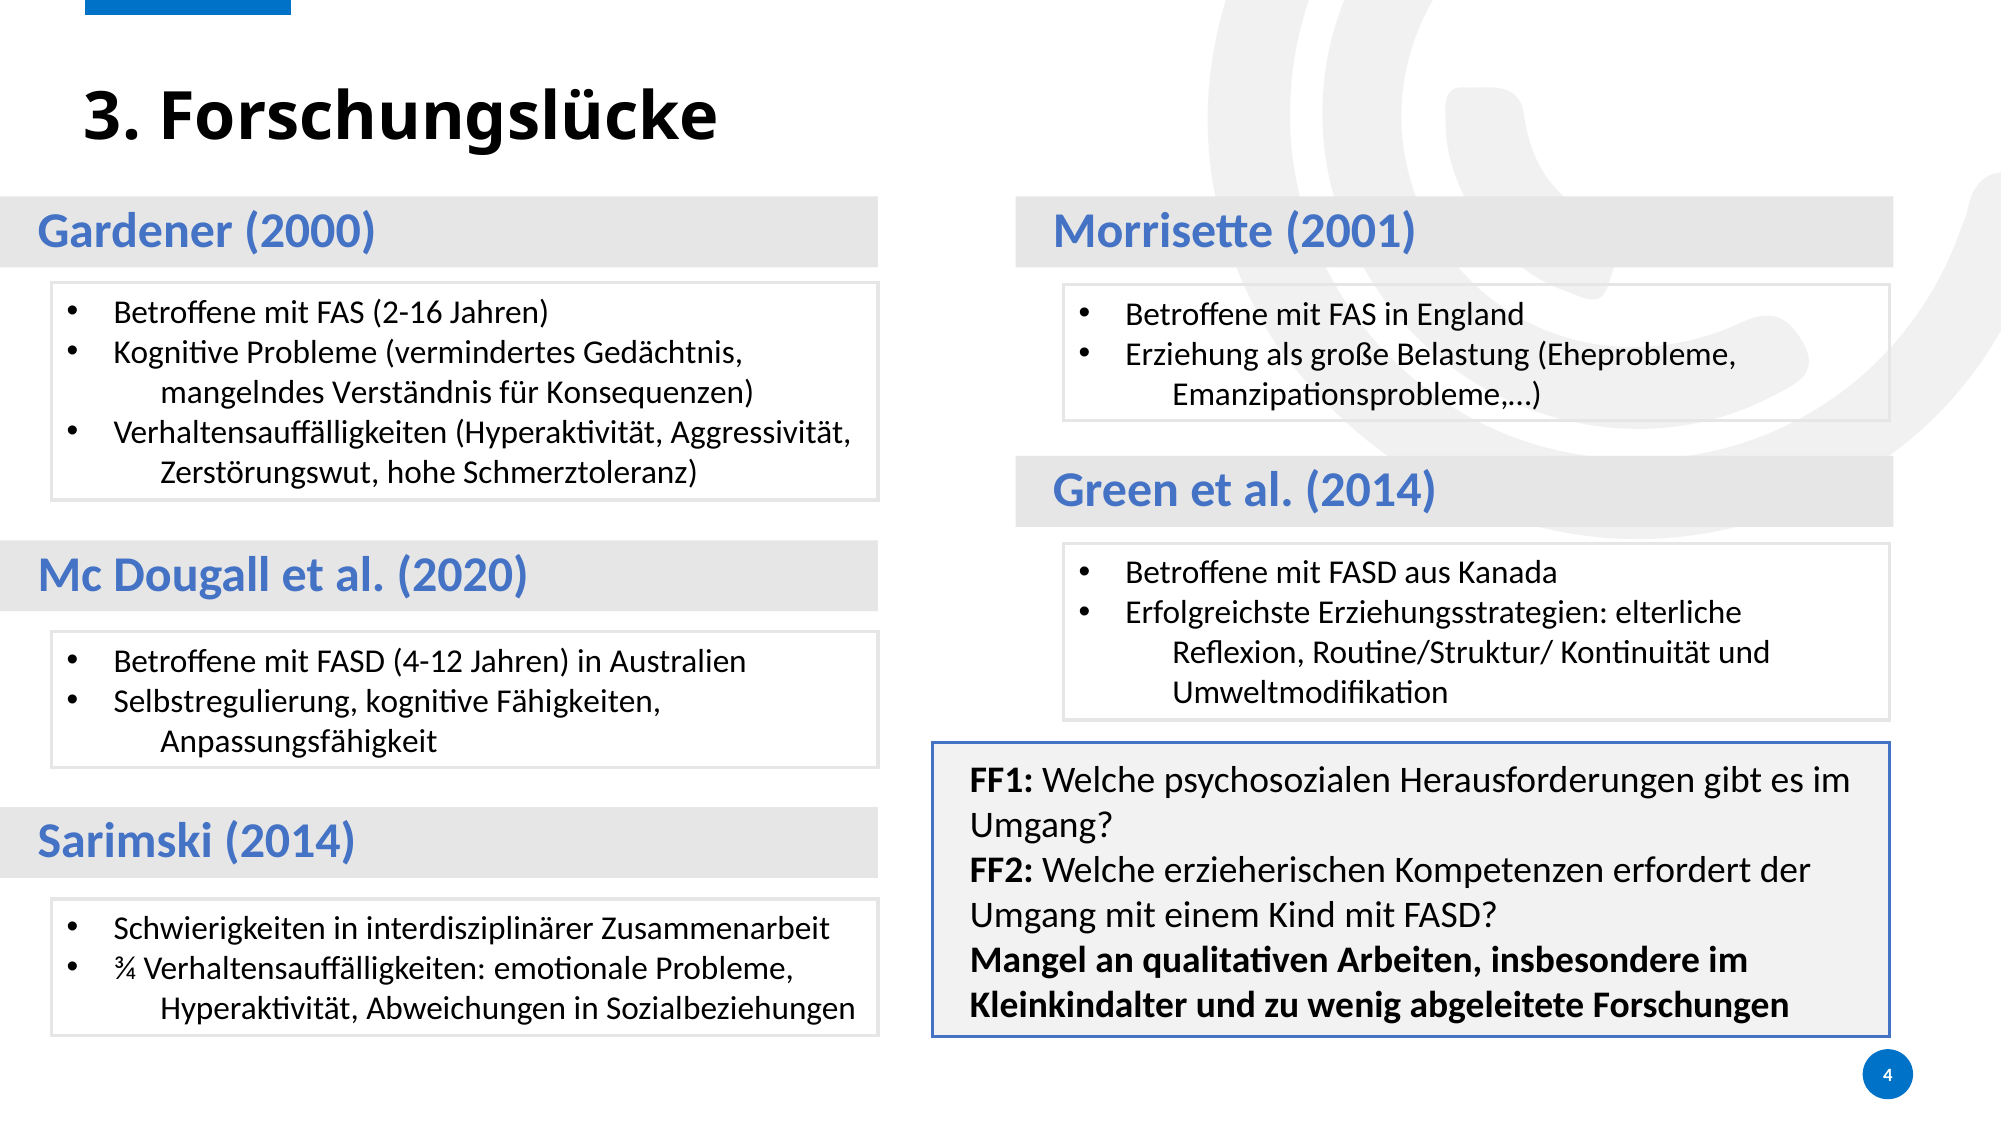

3. Forschungslücke
 Gardener (2000)
 Morrisette (2001)
Betroffene mit FAS (2-16 Jahren)
Kognitive Probleme (vermindertes Gedächtnis, mangelndes Verständnis für Konsequenzen)
Verhaltensauffälligkeiten (Hyperaktivität, Aggressivität, Zerstörungswut, hohe Schmerztoleranz)
Betroffene mit FAS in England
Erziehung als große Belastung (Eheprobleme, Emanzipationsprobleme,…)
 Green et al. (2014)
 Mc Dougall et al. (2020)
Betroffene mit FASD aus Kanada
Erfolgreichste Erziehungsstrategien: elterliche Reflexion, Routine/Struktur/ Kontinuität und Umweltmodifikation
Betroffene mit FASD (4-12 Jahren) in Australien
Selbstregulierung, kognitive Fähigkeiten, Anpassungsfähigkeit
FF1: Welche psychosozialen Herausforderungen gibt es im Umgang?
FF2: Welche erzieherischen Kompetenzen erfordert der Umgang mit einem Kind mit FASD?
Mangel an qualitativen Arbeiten, insbesondere im Kleinkindalter und zu wenig abgeleitete Forschungen
 Sarimski (2014)
Schwierigkeiten in interdisziplinärer Zusammenarbeit
¾ Verhaltensauffälligkeiten: emotionale Probleme, Hyperaktivität, Abweichungen in Sozialbeziehungen
4